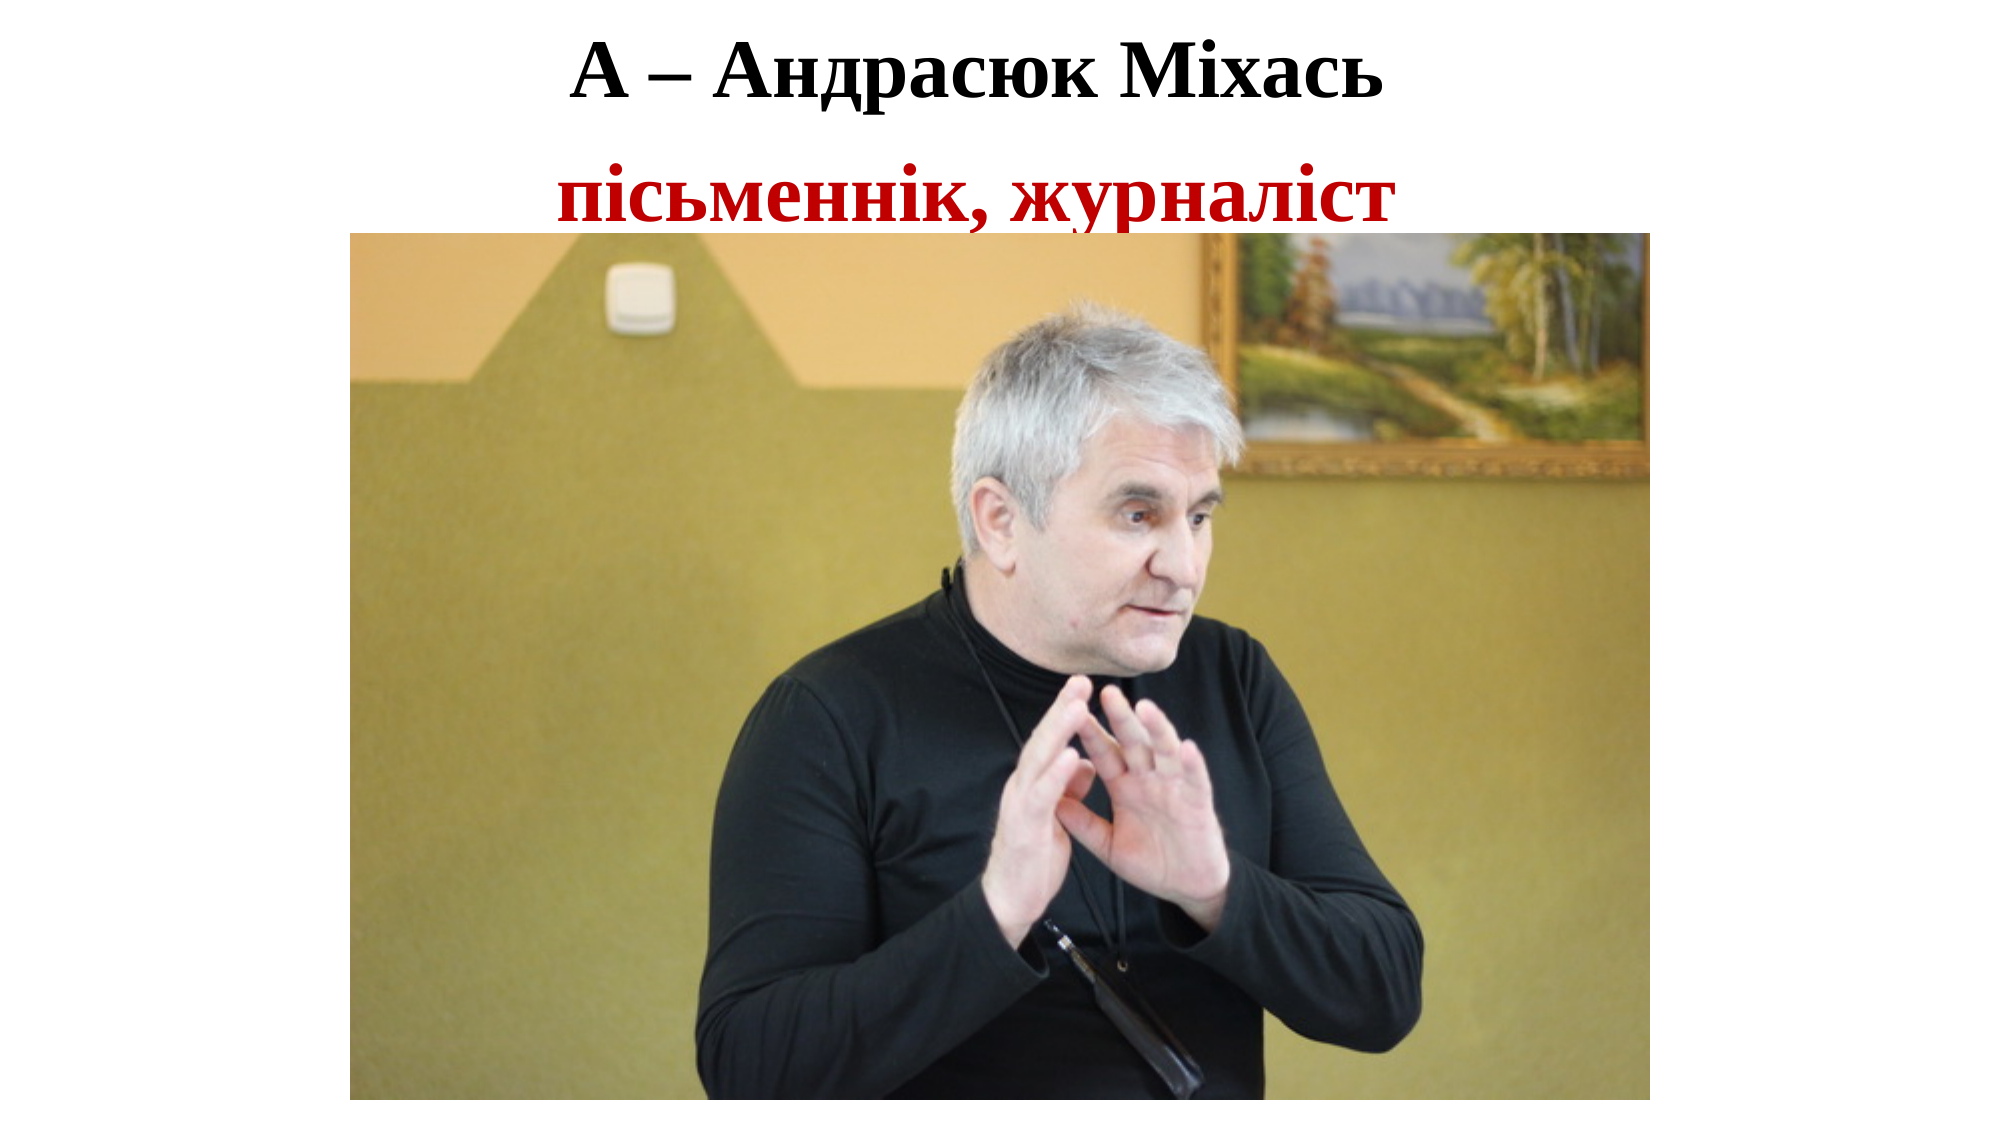

А – Андрасюк Міхась
пісьменнік, журналіст
п